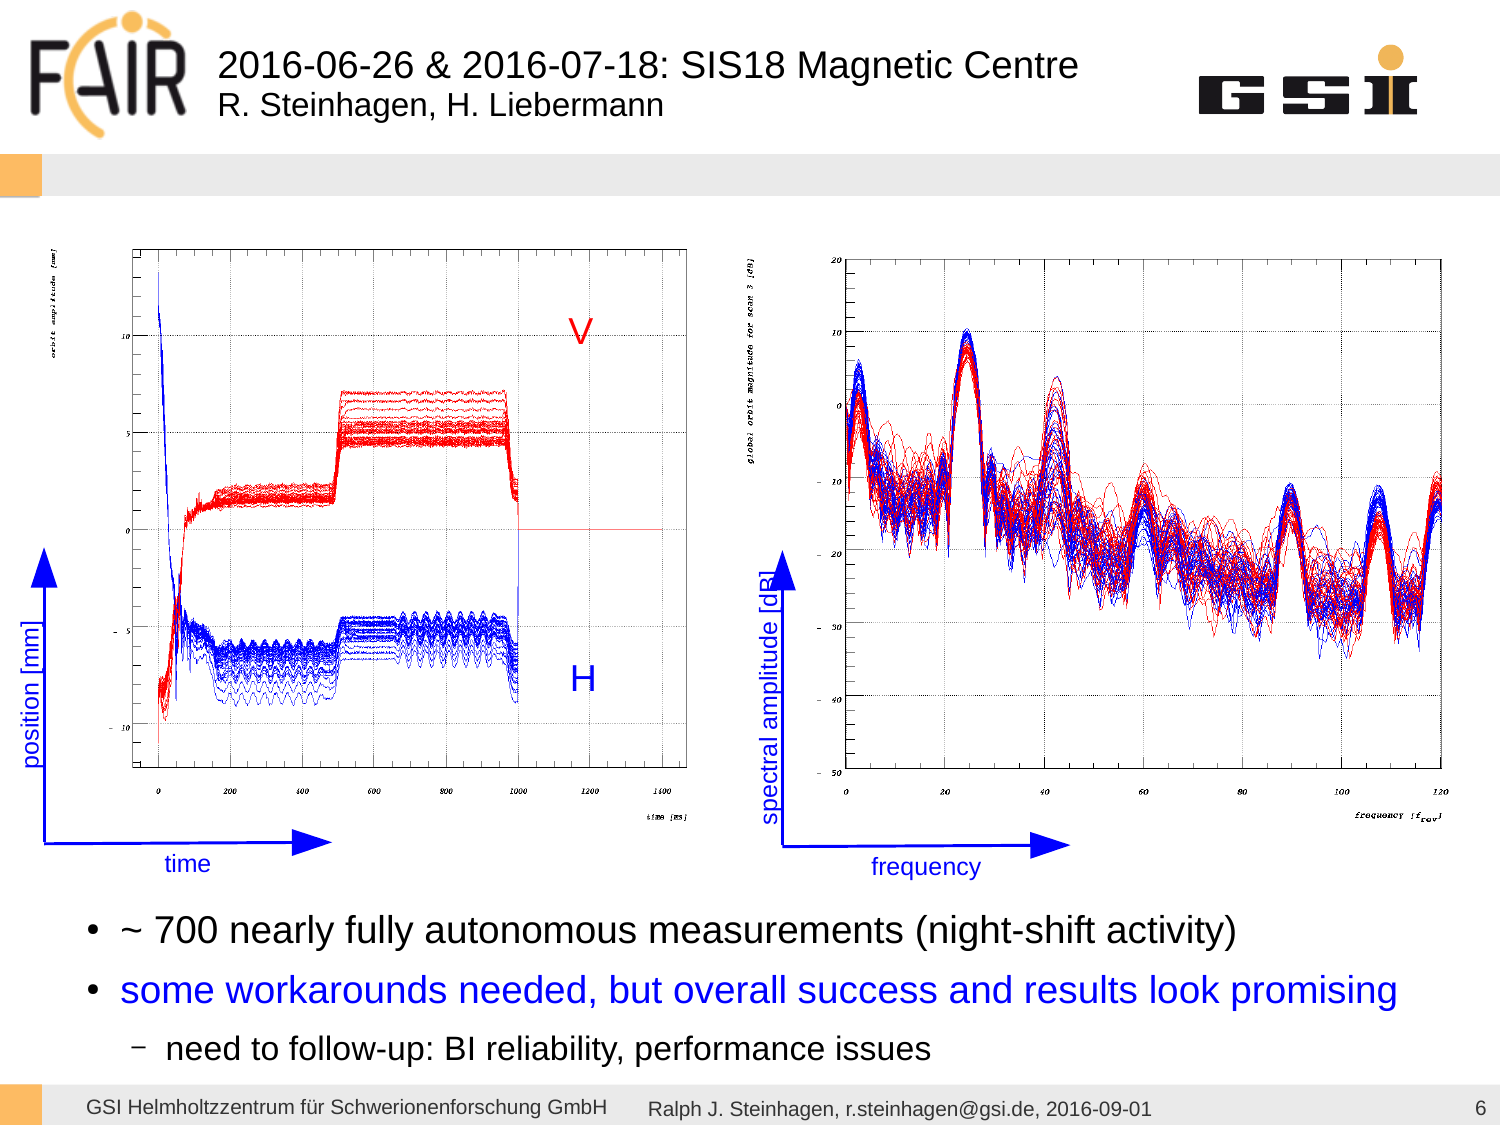

# 2016-06-26 & 2016-07-18: SIS18 Magnetic Centre R. Steinhagen, H. Liebermann
V
position [mm]
spectral amplitude [dB]
H
time
frequency
~ 700 nearly fully autonomous measurements (night-shift activity)
some workarounds needed, but overall success and results look promising
need to follow-up: BI reliability, performance issues